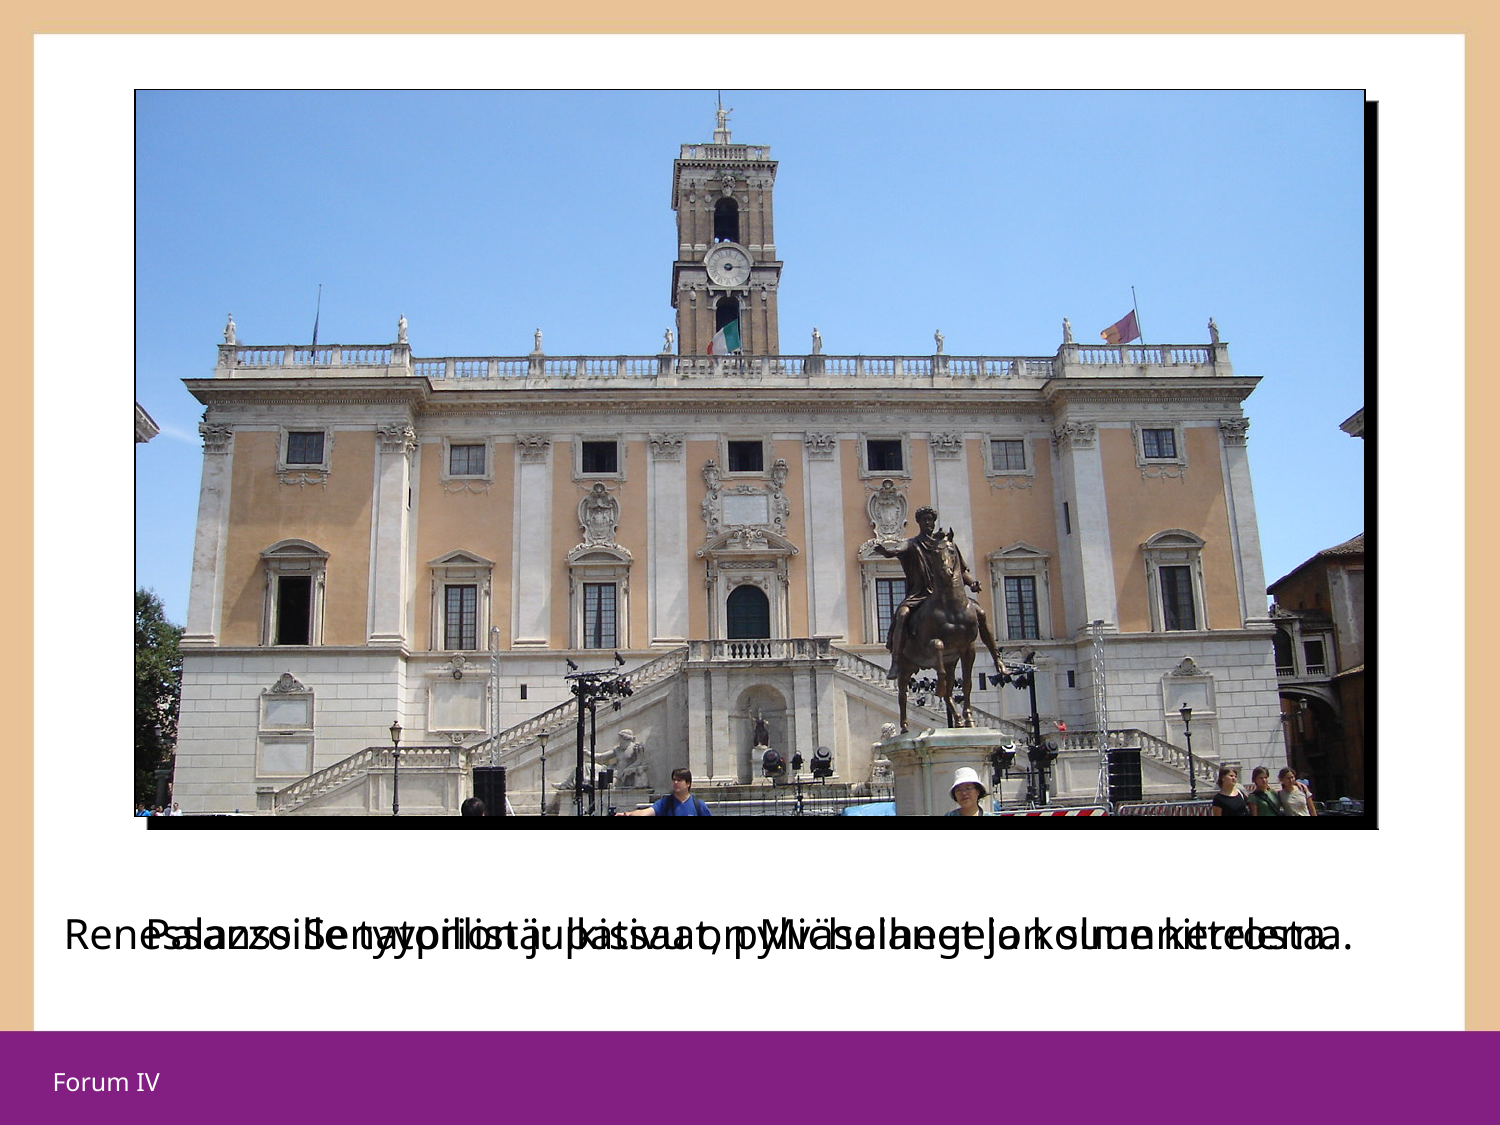

Renessanssille tyypillistä: patsaat, pylväsaiheet ja kolme kerrosta.
Palazzo Senatorion julkisivu on Michelangelon suunnittelema.